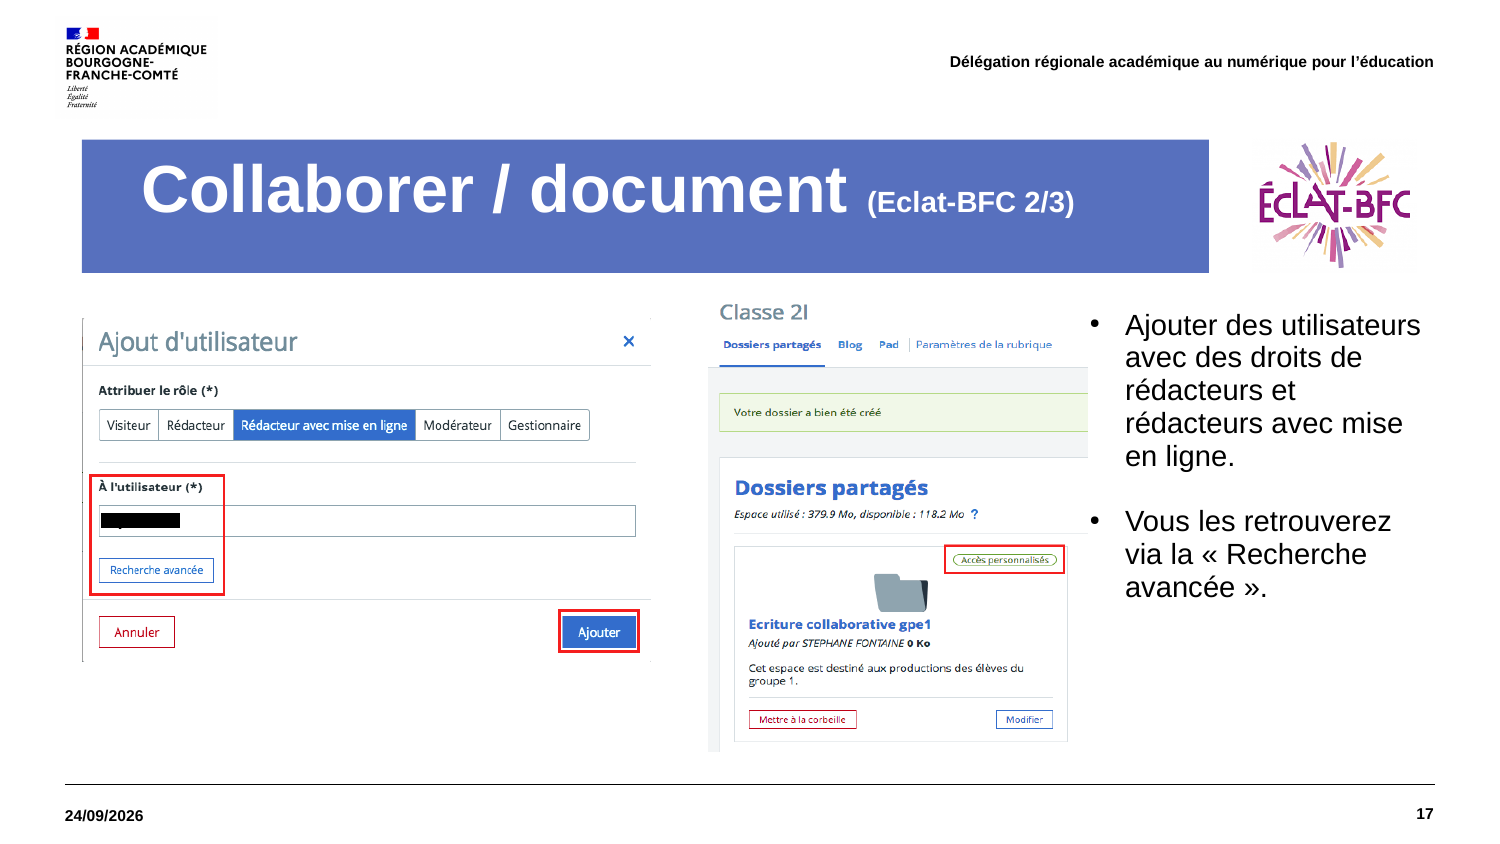

Délégation régionale académique au numérique pour l’éducation
Collaborer / document (Eclat-BFC 2/3)
Ajouter des utilisateurs avec des droits de rédacteurs et rédacteurs avec mise en ligne.
Vous les retrouverez via la « Recherche avancée ».